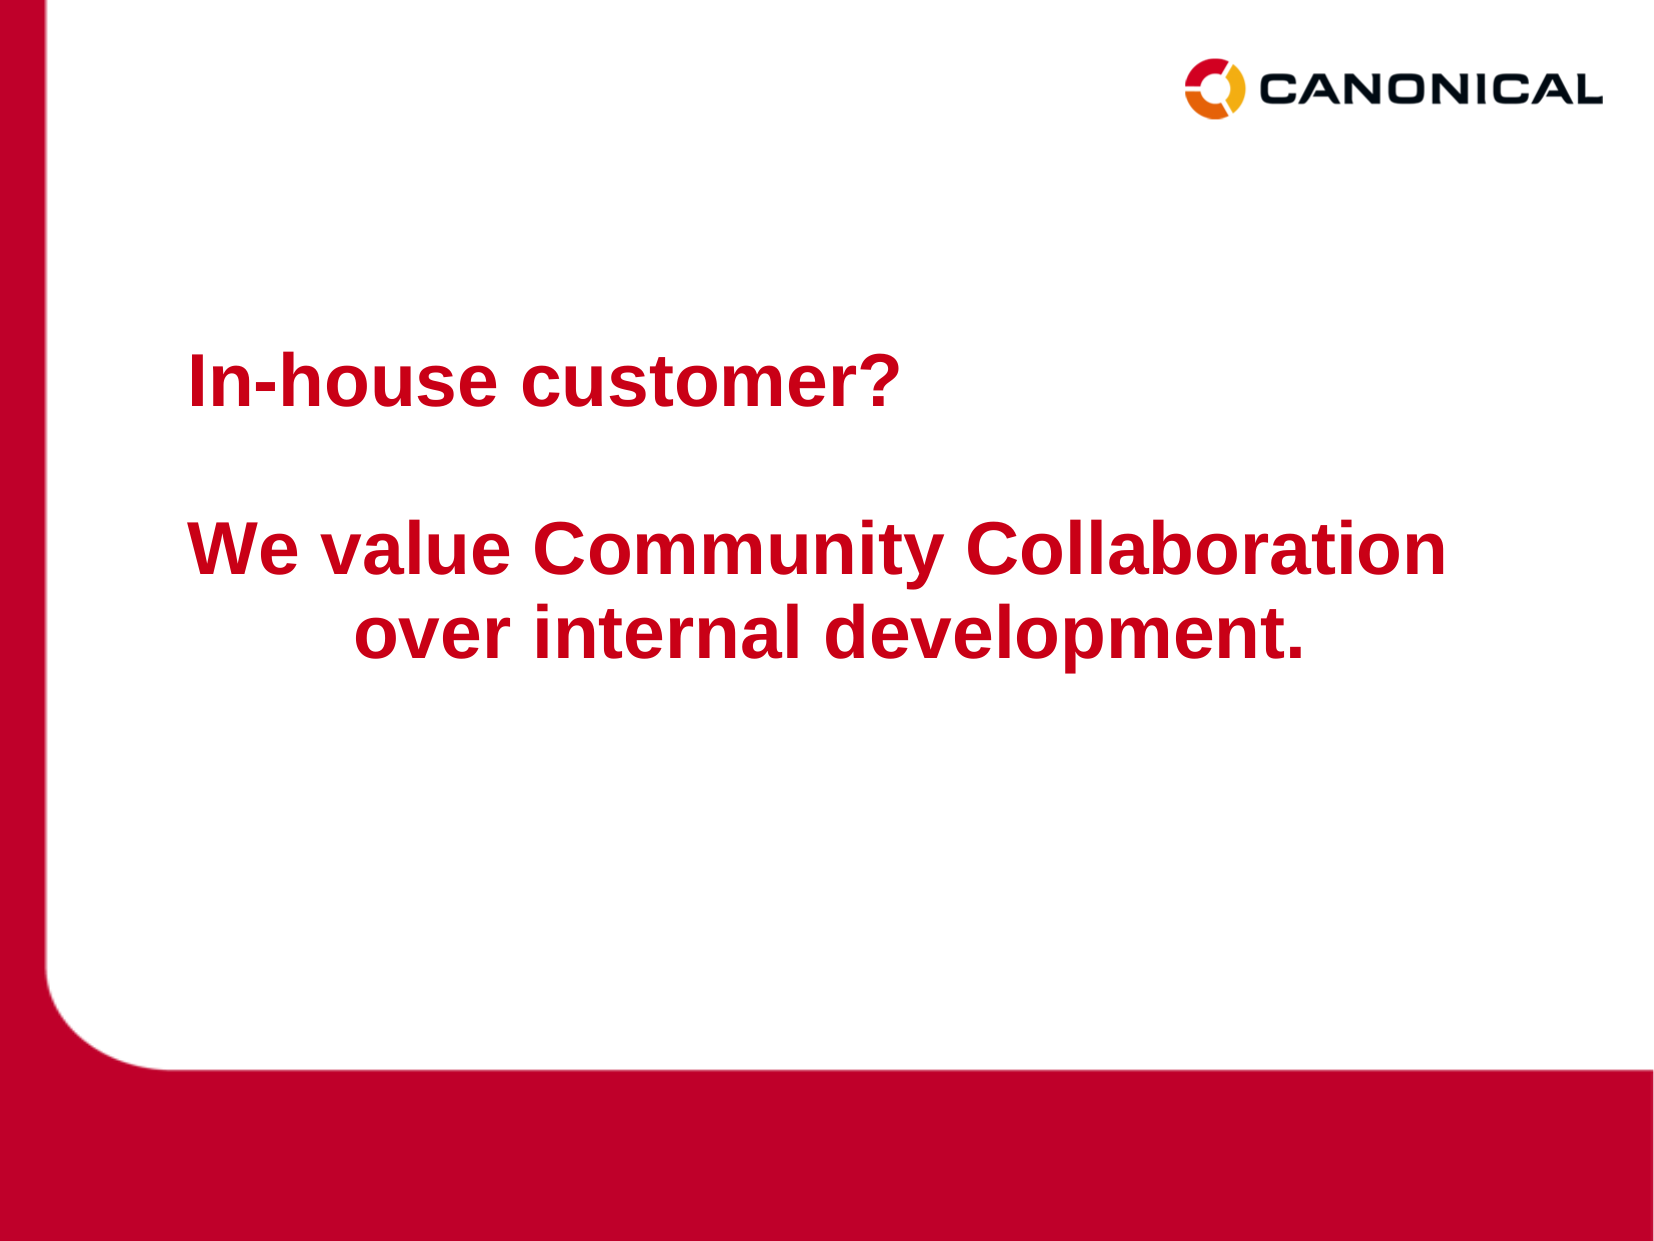

# In-house customer? We value Community Collaboration over internal development.